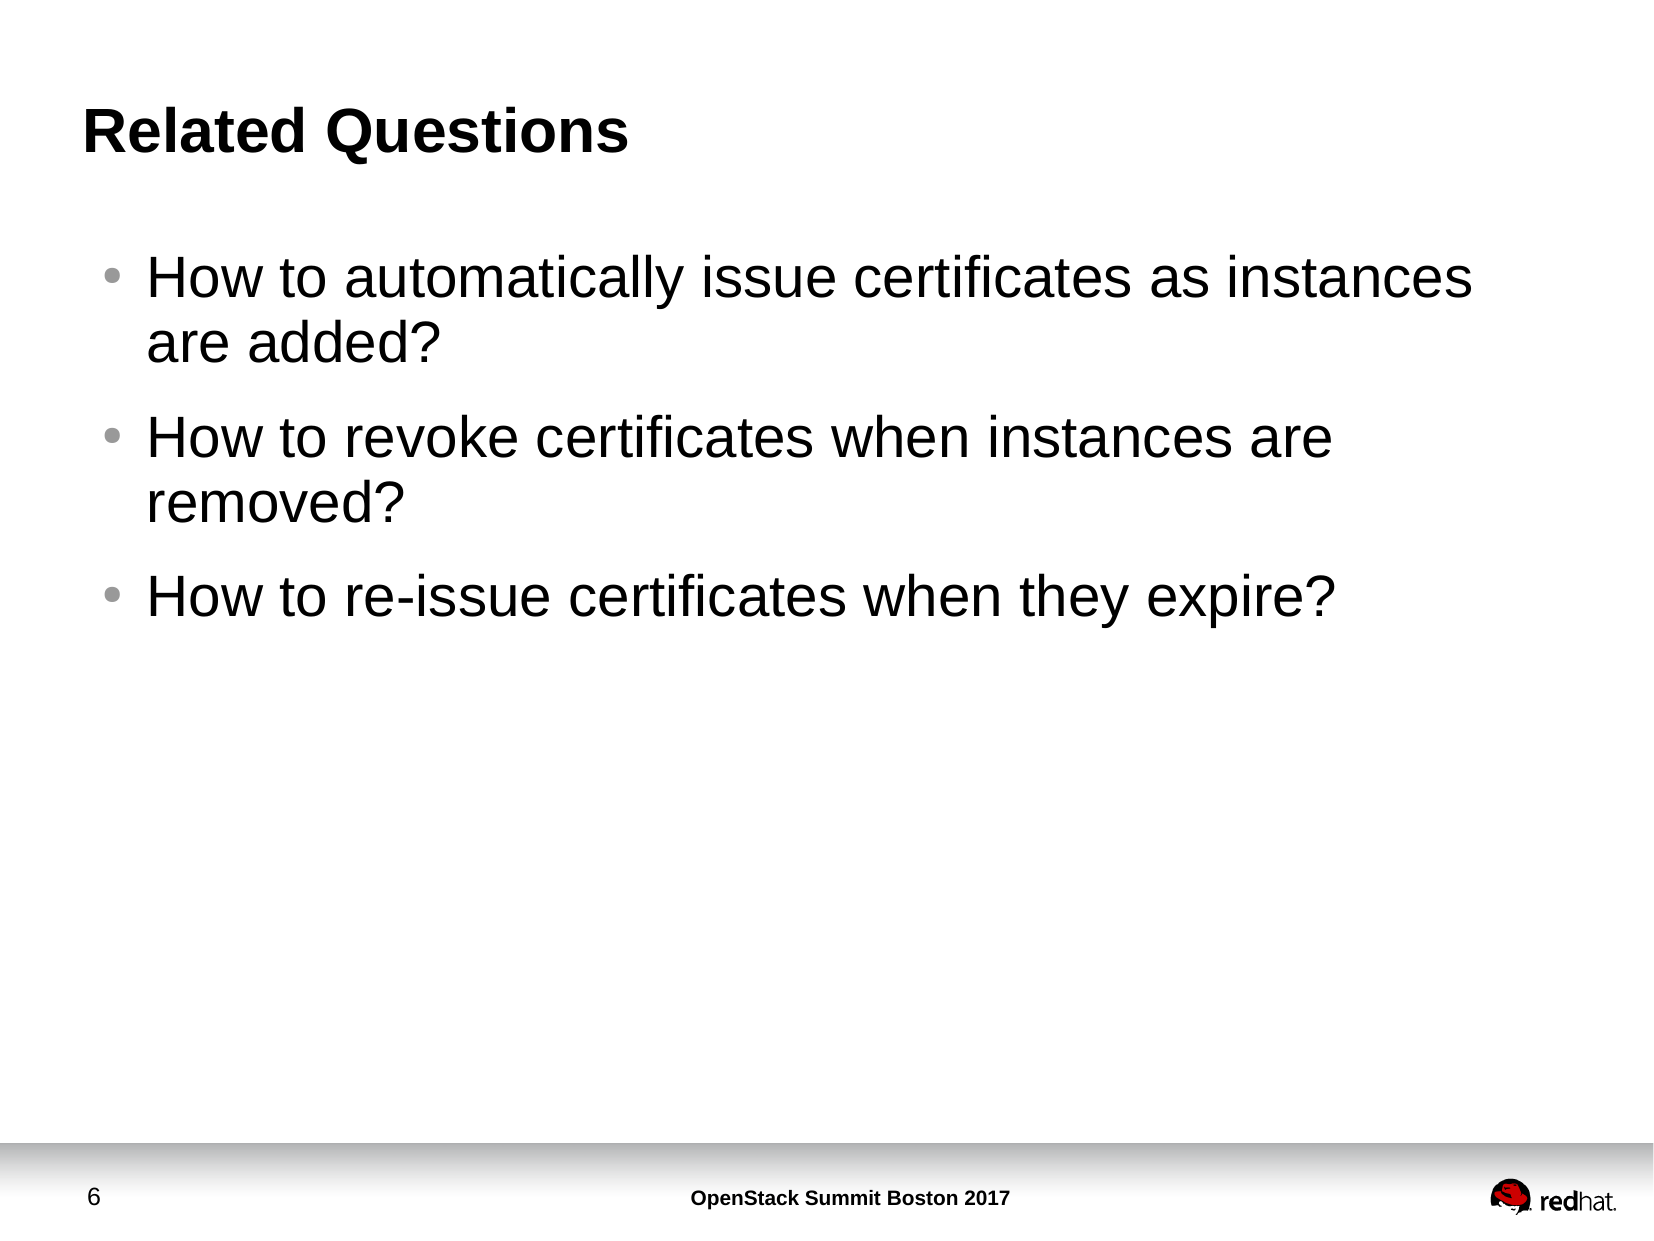

# Related Questions
How to automatically issue certificates as instances are added?
How to revoke certificates when instances are removed?
How to re-issue certificates when they expire?